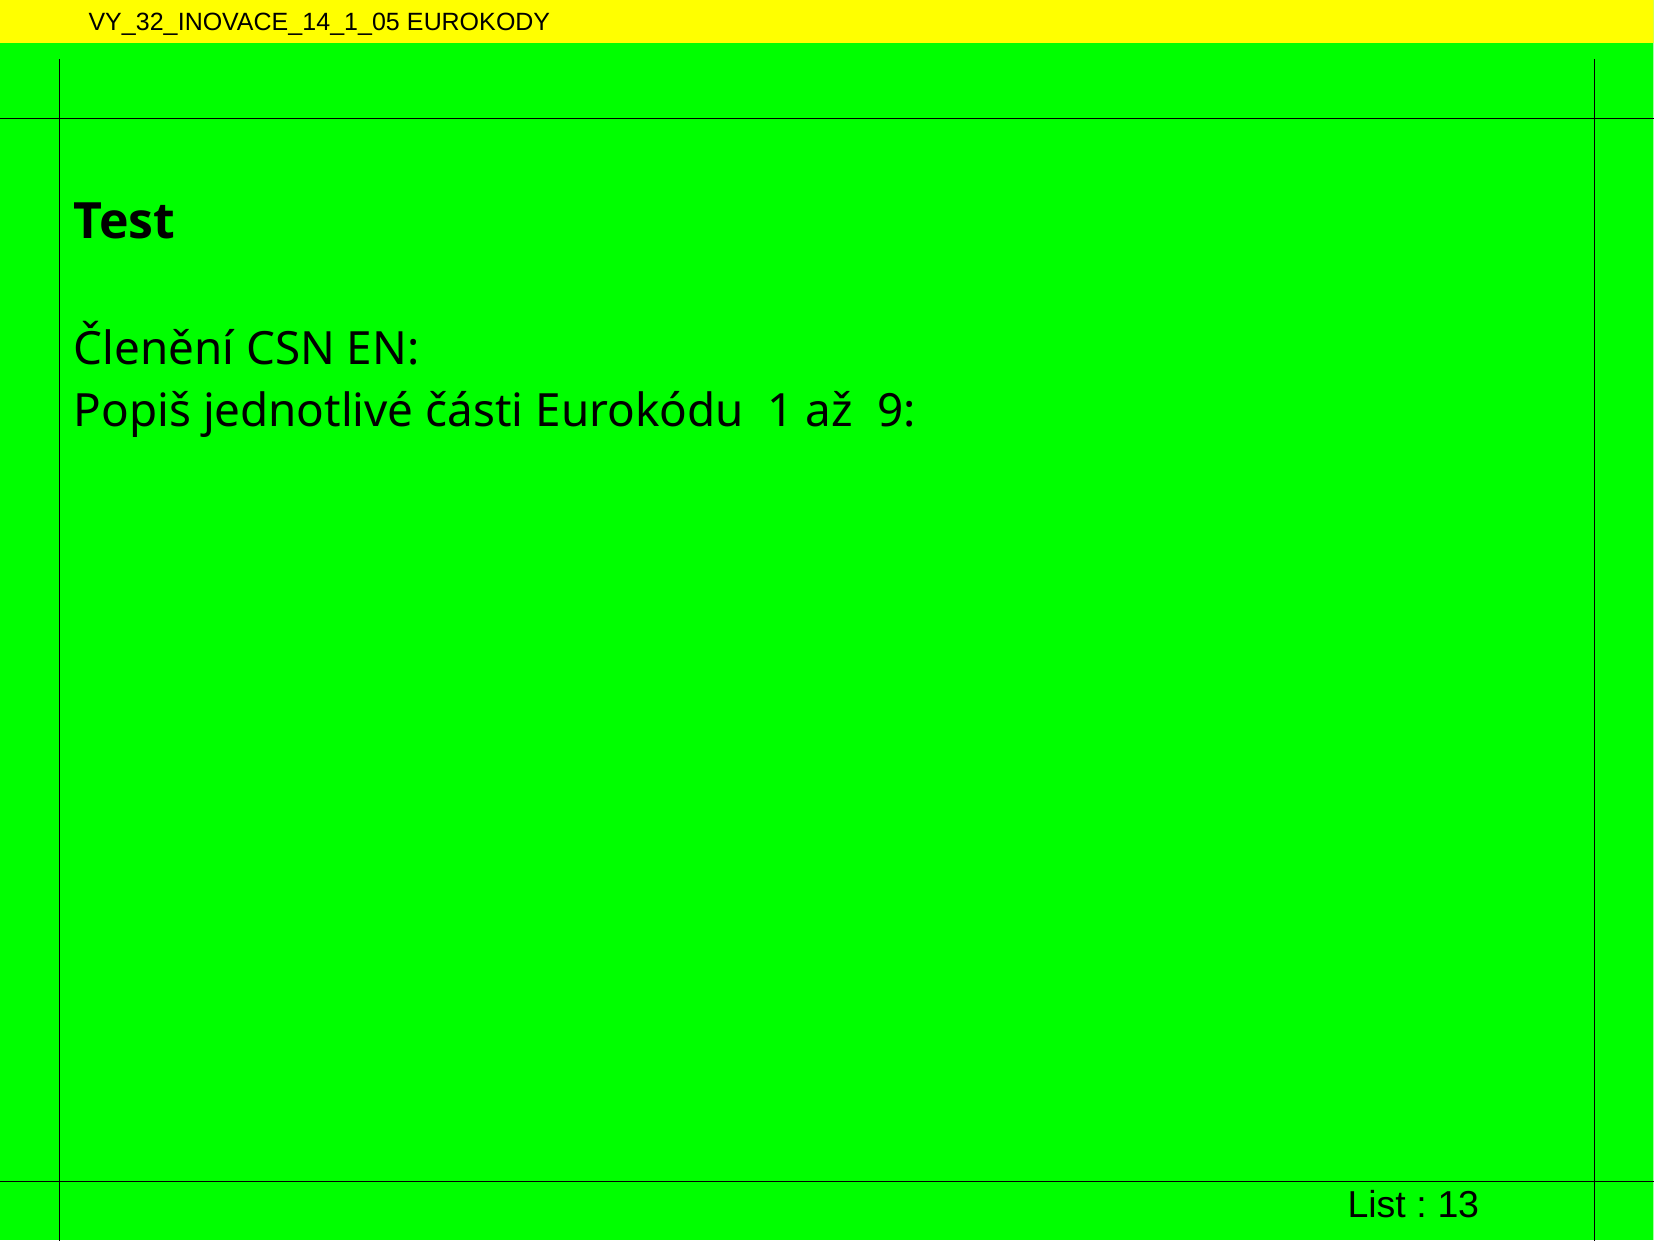

VY_32_INOVACE_14_1_05 EUROKODY
	VY_32_INOVACE_14_1_05 EUROKODY
Test
Členění CSN EN:
Popiš jednotlivé části Eurokódu 1 až 9:
List :